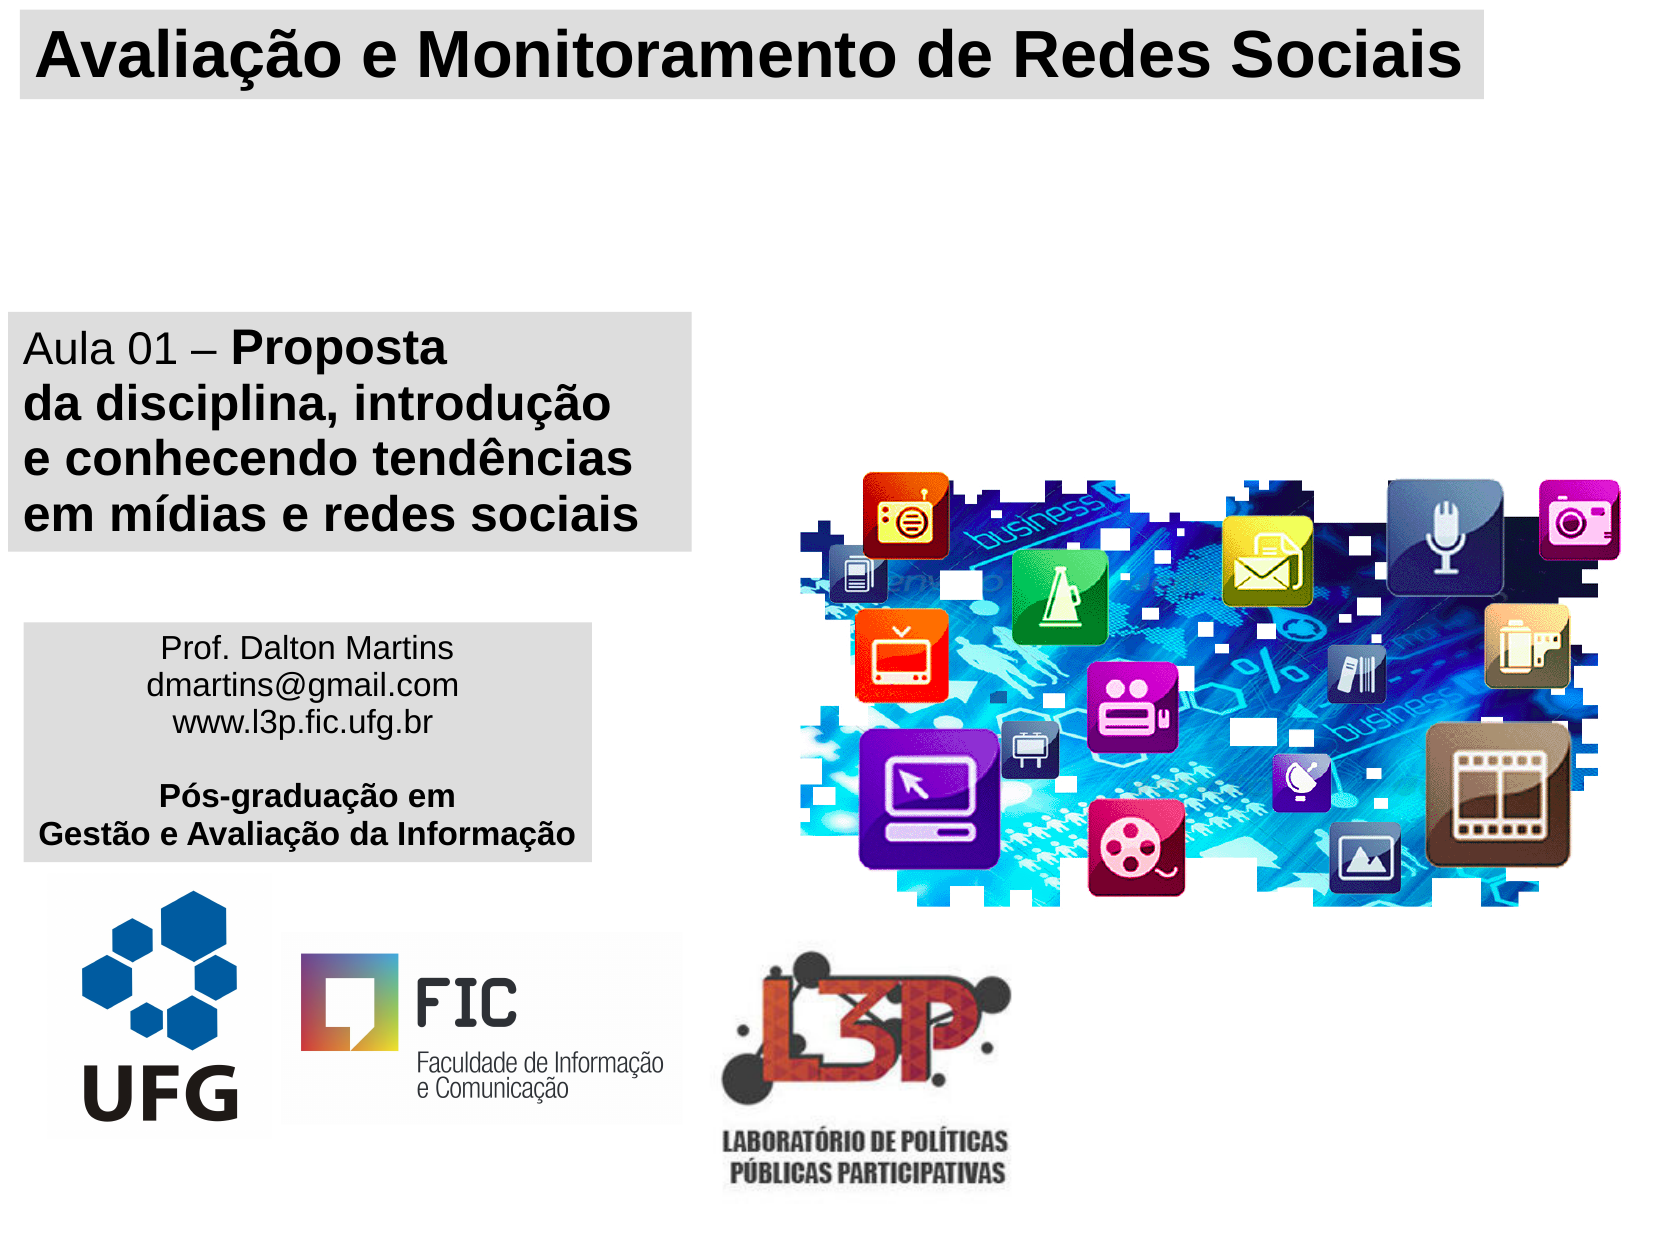

Avaliação e Monitoramento de Redes Sociais
Aula 01 – Proposta
da disciplina, introdução
e conhecendo tendências
em mídias e redes sociais
Prof. Dalton Martins
dmartins@gmail.com
www.l3p.fic.ufg.br
Pós-graduação em
Gestão e Avaliação da Informação